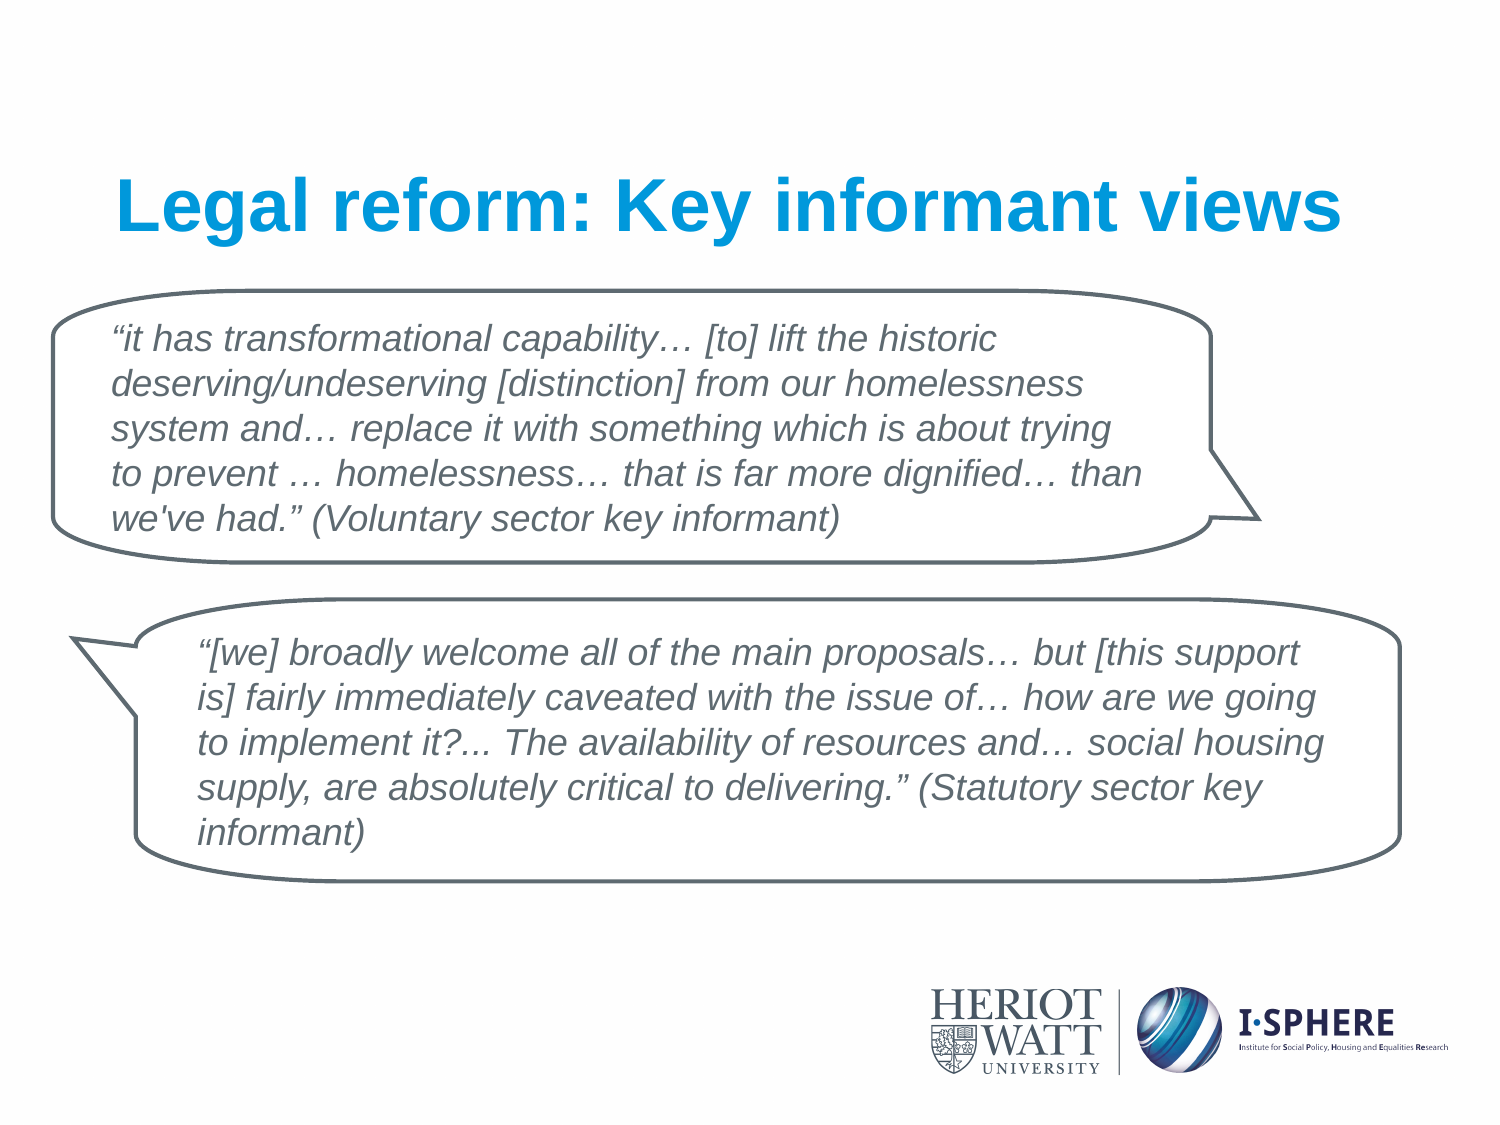

# Legal reform: Key informant views
“it has transformational capability… [to] lift the historic deserving/undeserving [distinction] from our homelessness system and… replace it with something which is about trying to prevent … homelessness… that is far more dignified… than we've had.” (Voluntary sector key informant)
“[we] broadly welcome all of the main proposals… but [this support is] fairly immediately caveated with the issue of… how are we going to implement it?... The availability of resources and… social housing supply, are absolutely critical to delivering.” (Statutory sector key informant)